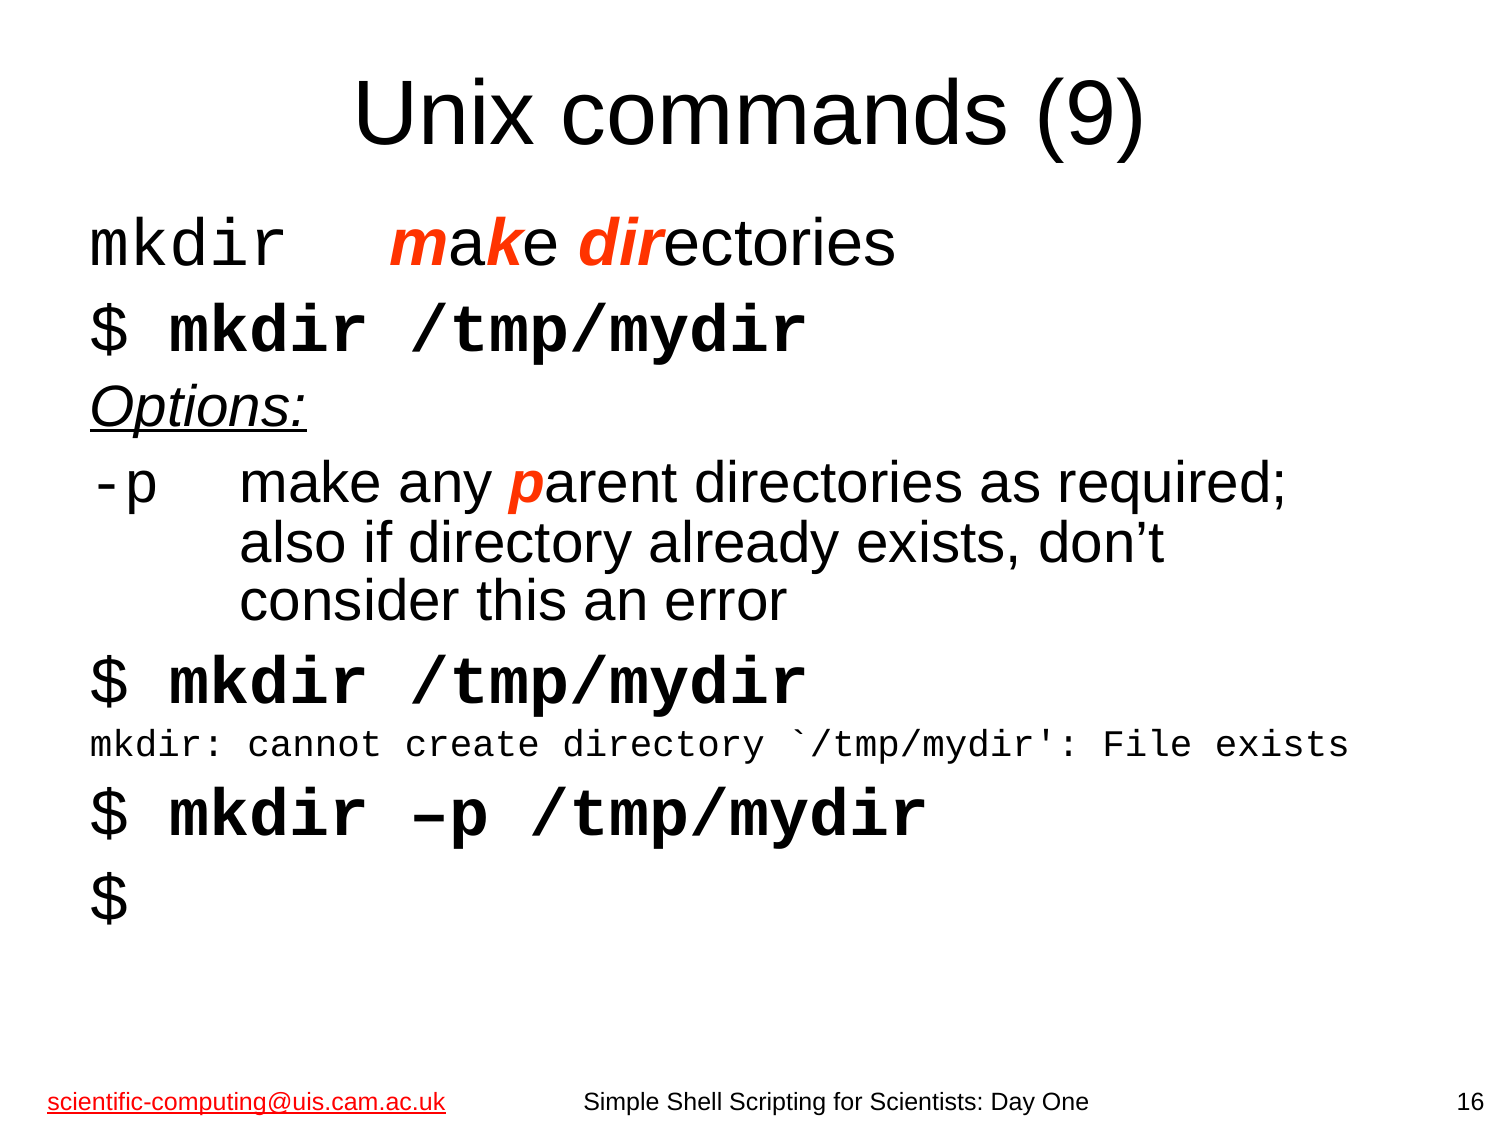

# Unix commands (9)
mkdir	make directories
$ mkdir /tmp/mydir
Options:
-p	make any parent directories as required; 	also if directory already exists, don’t 		consider this an error
$ mkdir /tmp/mydir
mkdir: cannot create directory `/tmp/mydir': File exists
$ mkdir –p /tmp/mydir
$
escience-support@ucs.cam.ac.uk	Simple Shell Scripting for Scientists: Day One
16